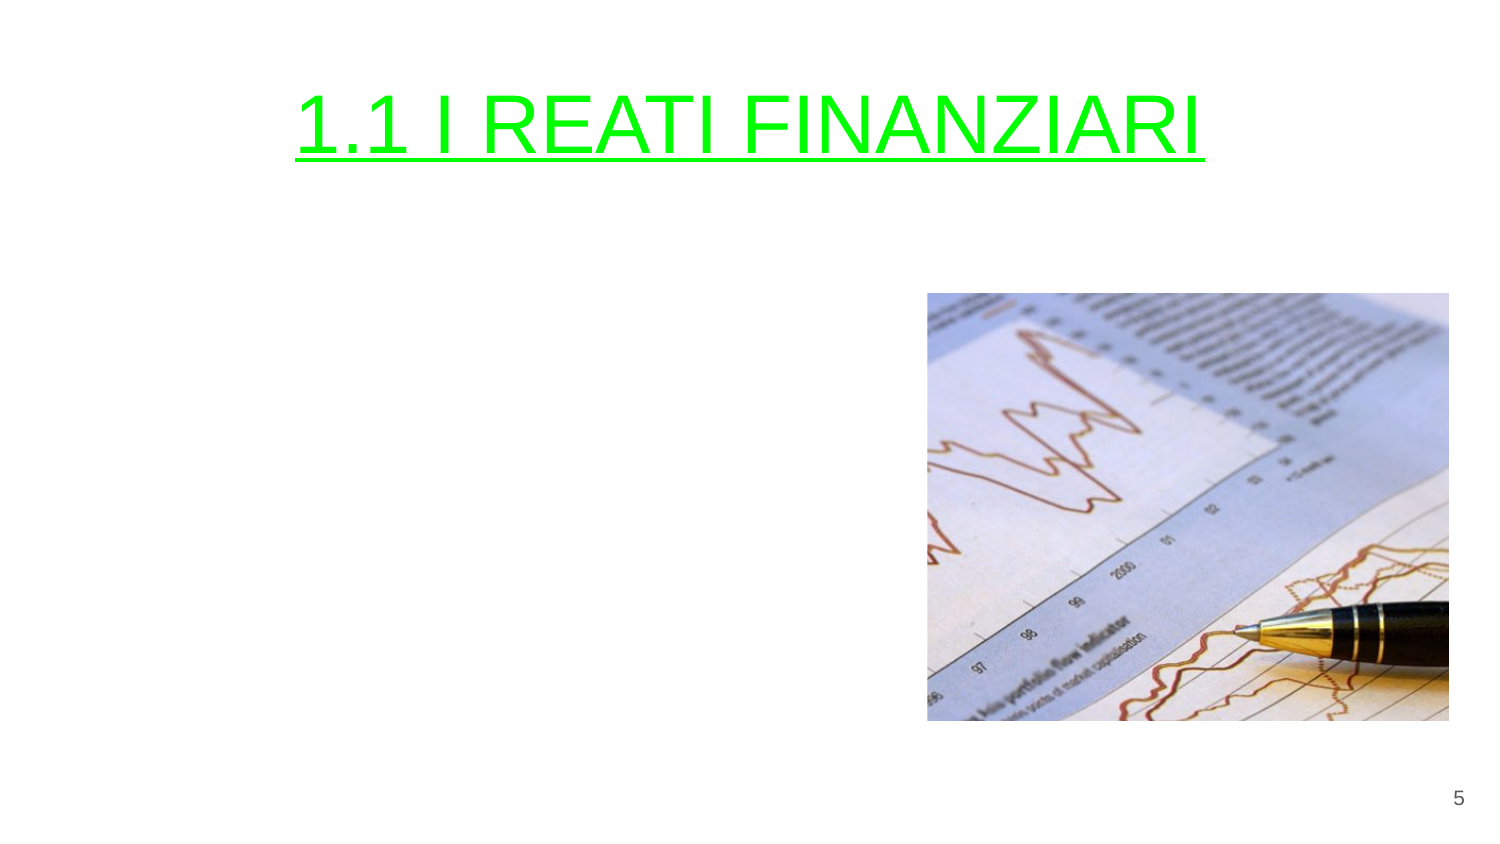

# 1.1 I REATI FINANZIARI
Aggiotaggio: divulgazione o pubblicazione di notizie false con lo scopo di turbare il mercato interno dei valori o delle merci.
Cartello: accordo fra più produttori interdipendenti di un bene o un servizio per porre in esse delle misure volte a limitare la concorrenza sul proprio mercato.
Contrabbando: traffico clandestino di merci tra Stati diversi senza il pagamento dei dazi.
Contrasto di interessi: metodi intesi a combattere l’evasione fiscale basati sull’instaurazione di un contrasto fra l’interesse del venditore e del cliente.
Criminalità economica: reati che violano il codice penale e le norme civili che regolano le relazioni economico-finanziare fra i soggetti e i relativi diritti.